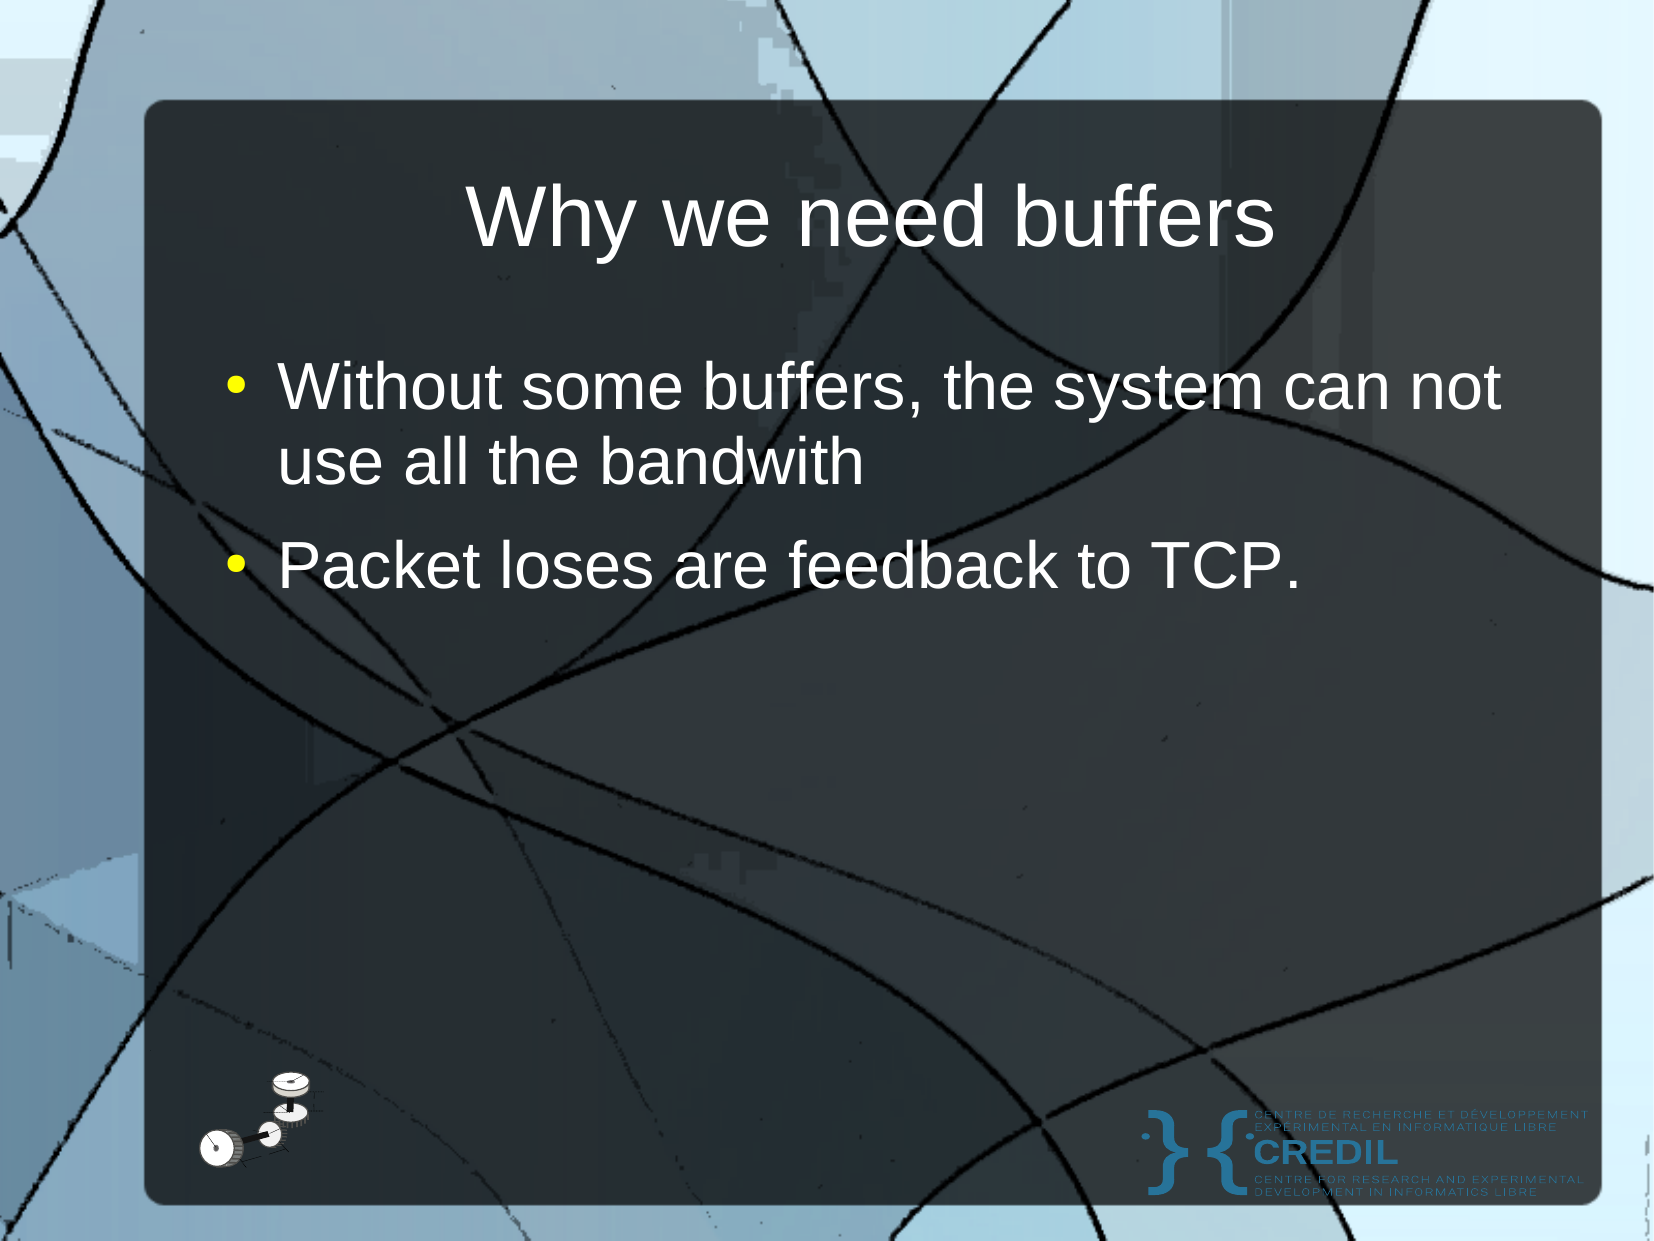

# Why we need buffers
Without some buffers, the system can not use all the bandwith
Packet loses are feedback to TCP.